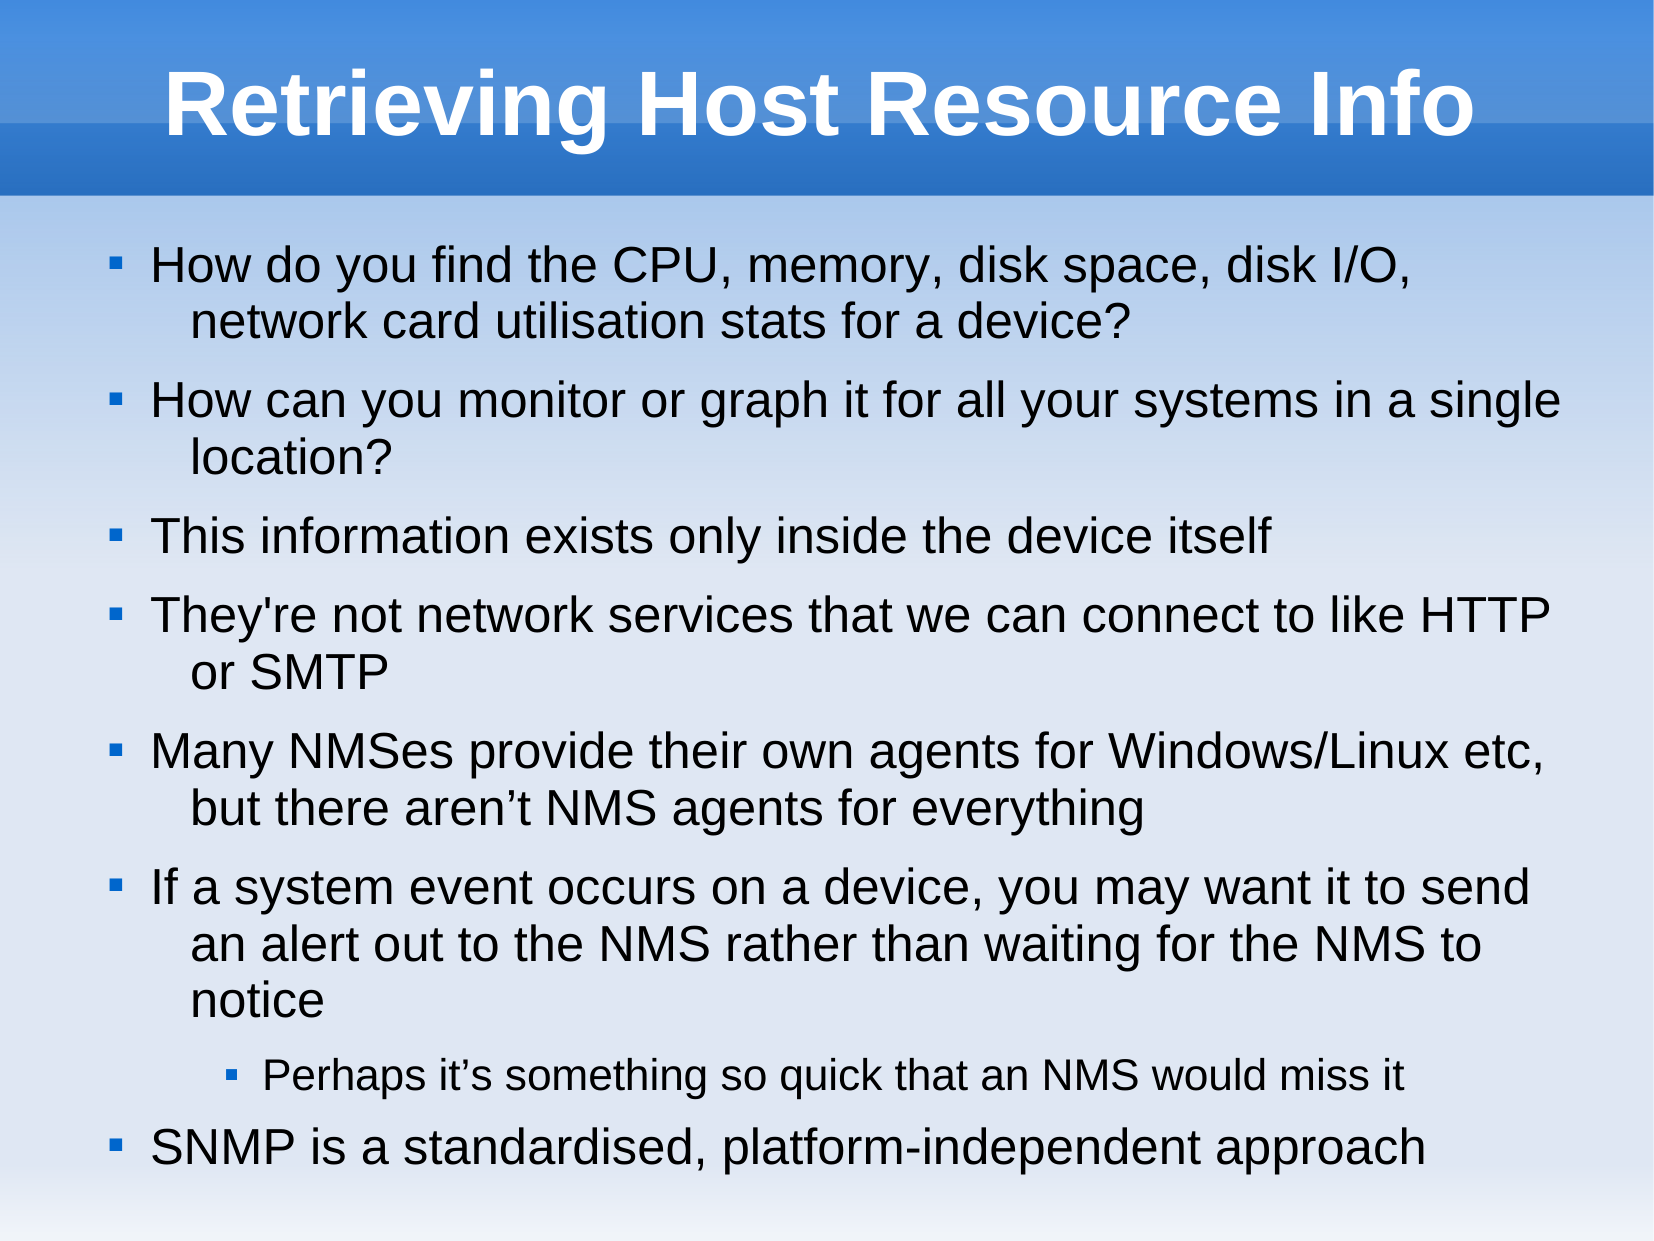

# Retrieving Host Resource Info
How do you find the CPU, memory, disk space, disk I/O, network card utilisation stats for a device?
How can you monitor or graph it for all your systems in a single location?
This information exists only inside the device itself
They're not network services that we can connect to like HTTP or SMTP
Many NMSes provide their own agents for Windows/Linux etc, but there aren’t NMS agents for everything
If a system event occurs on a device, you may want it to send an alert out to the NMS rather than waiting for the NMS to notice
Perhaps it’s something so quick that an NMS would miss it
SNMP is a standardised, platform-independent approach